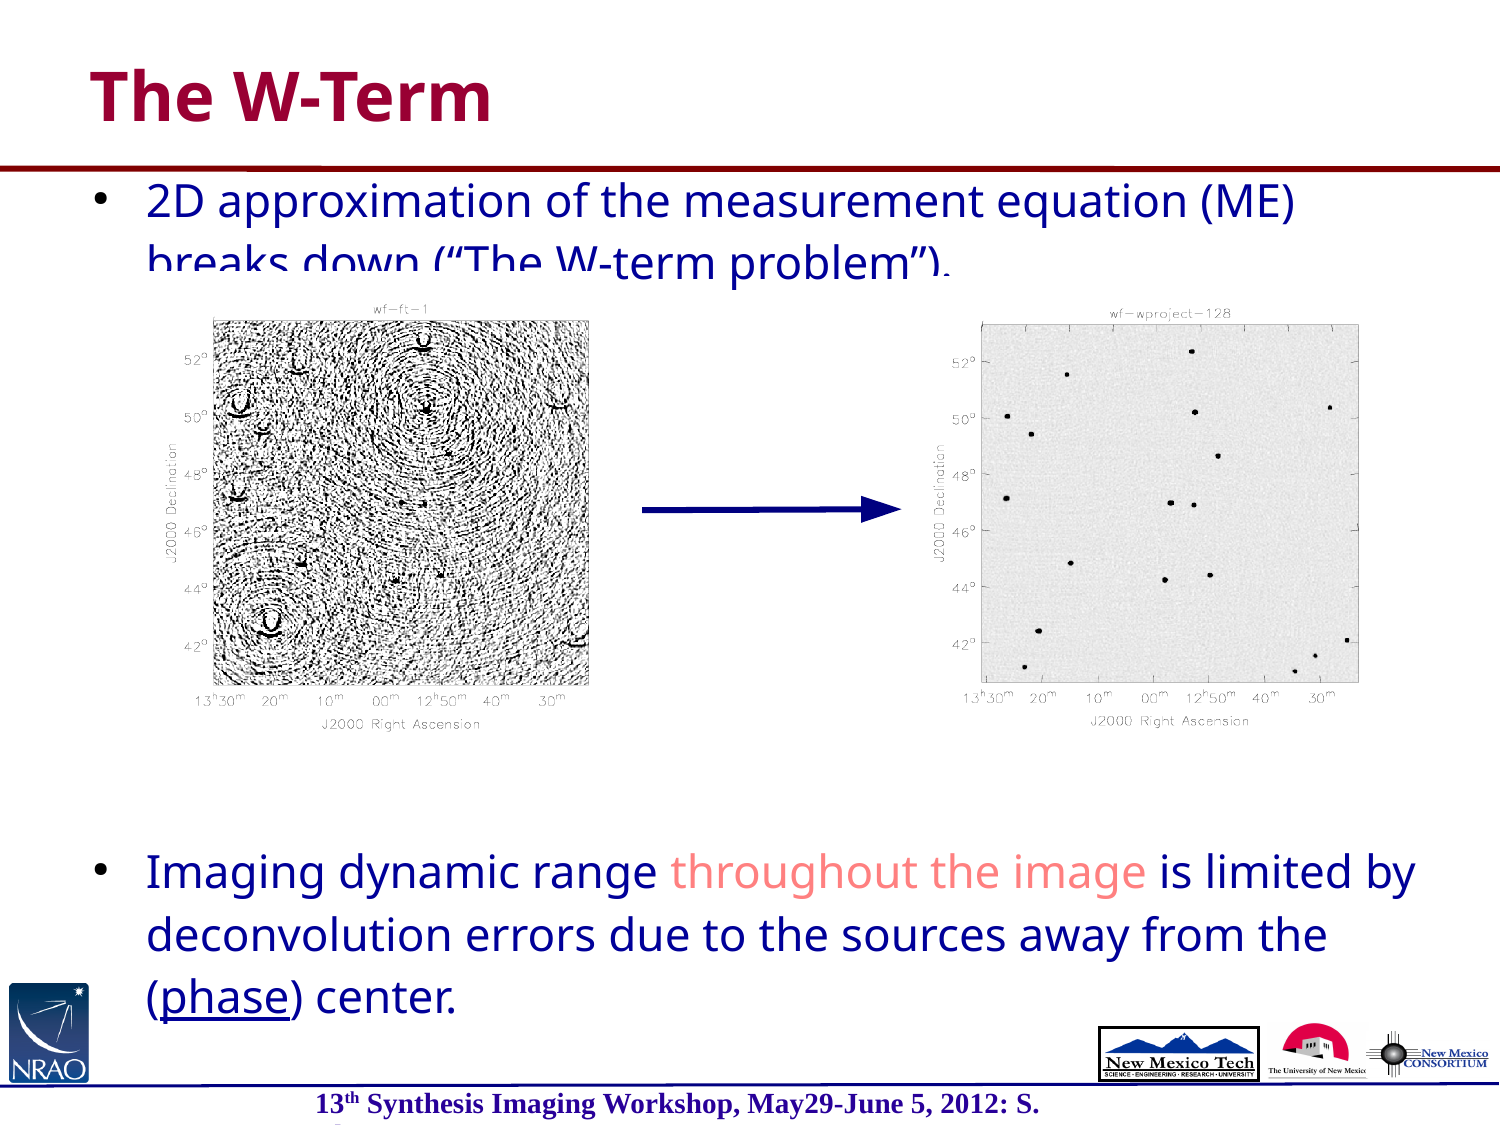

The W-Term
# 2D approximation of the measurement equation (ME) breaks down (“The W-term problem”).
Imaging dynamic range throughout the image is limited by deconvolution errors due to the sources away from the (phase) center.